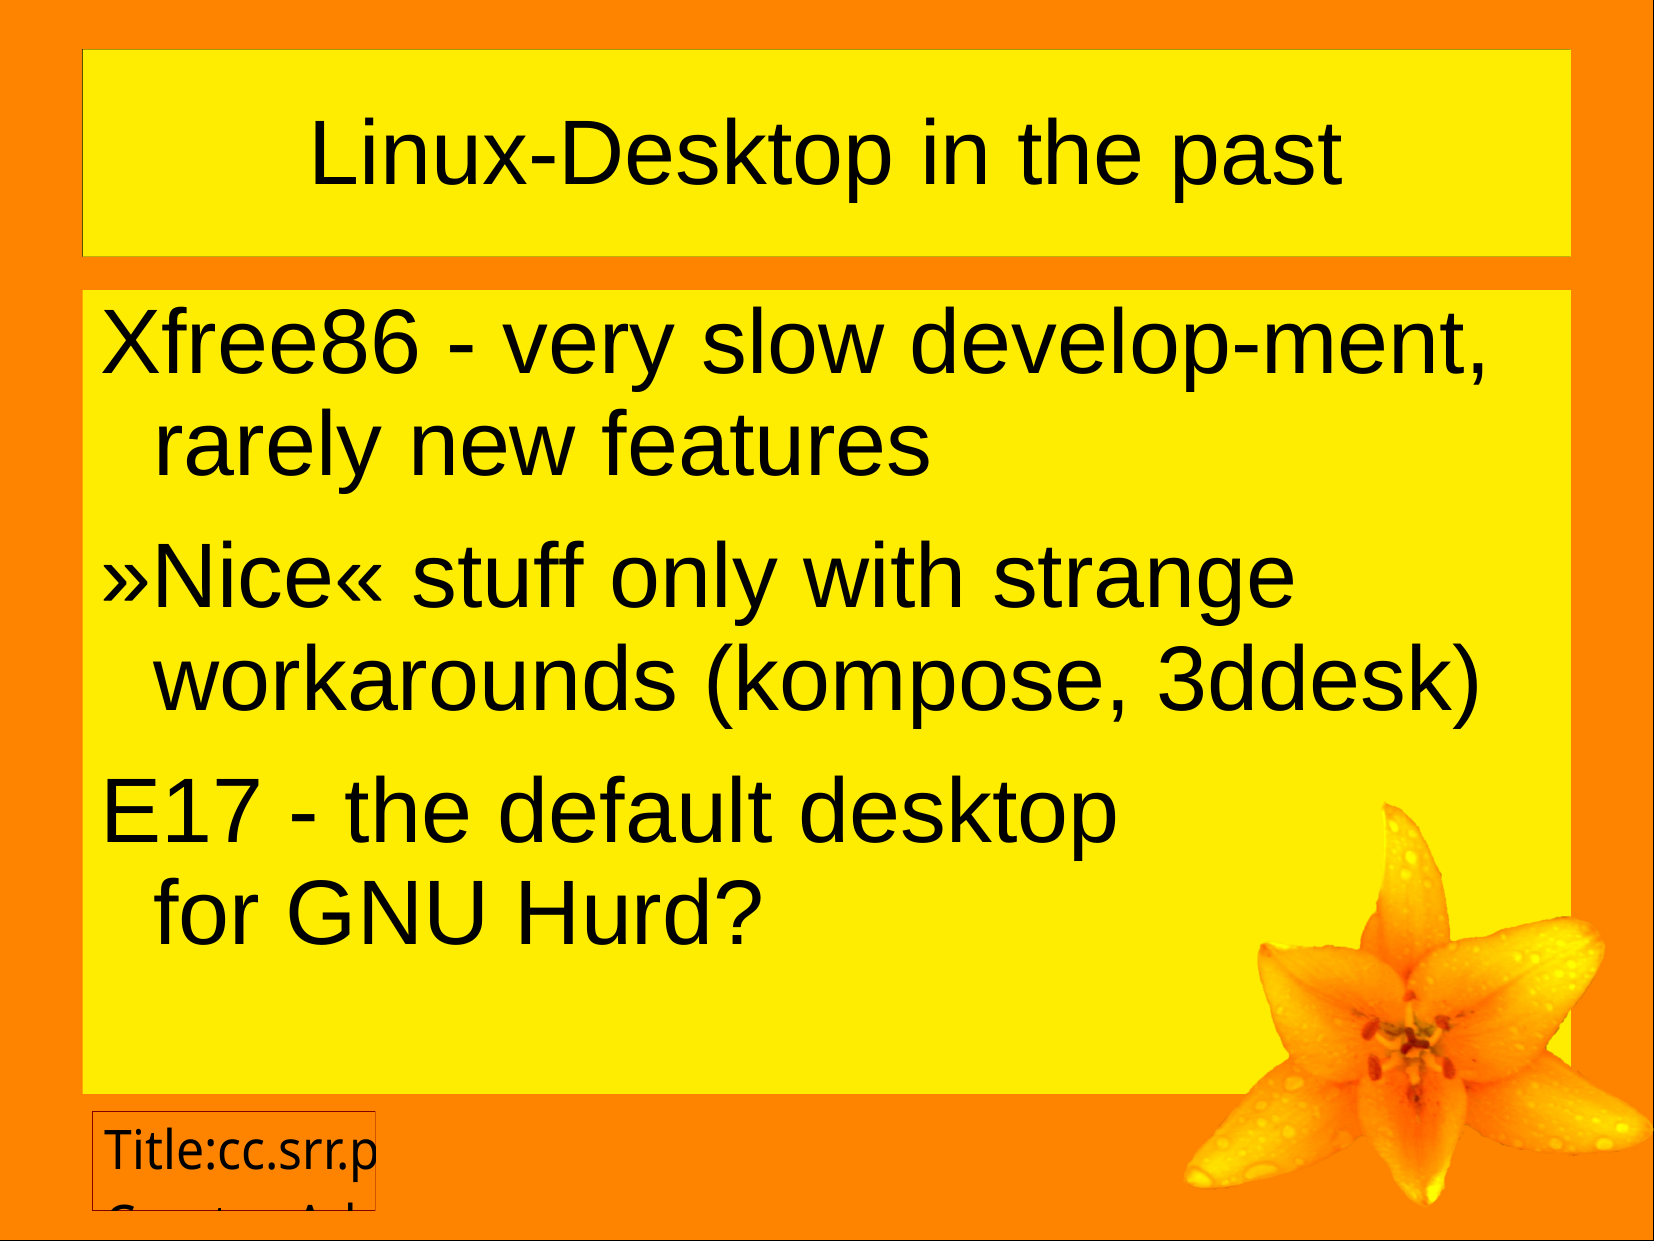

# Linux-Desktop in the past
Xfree86 - very slow develop-ment, rarely new features
»Nice« stuff only with strange workarounds (kompose, 3ddesk)
E17 - the default desktop
for GNU Hurd?